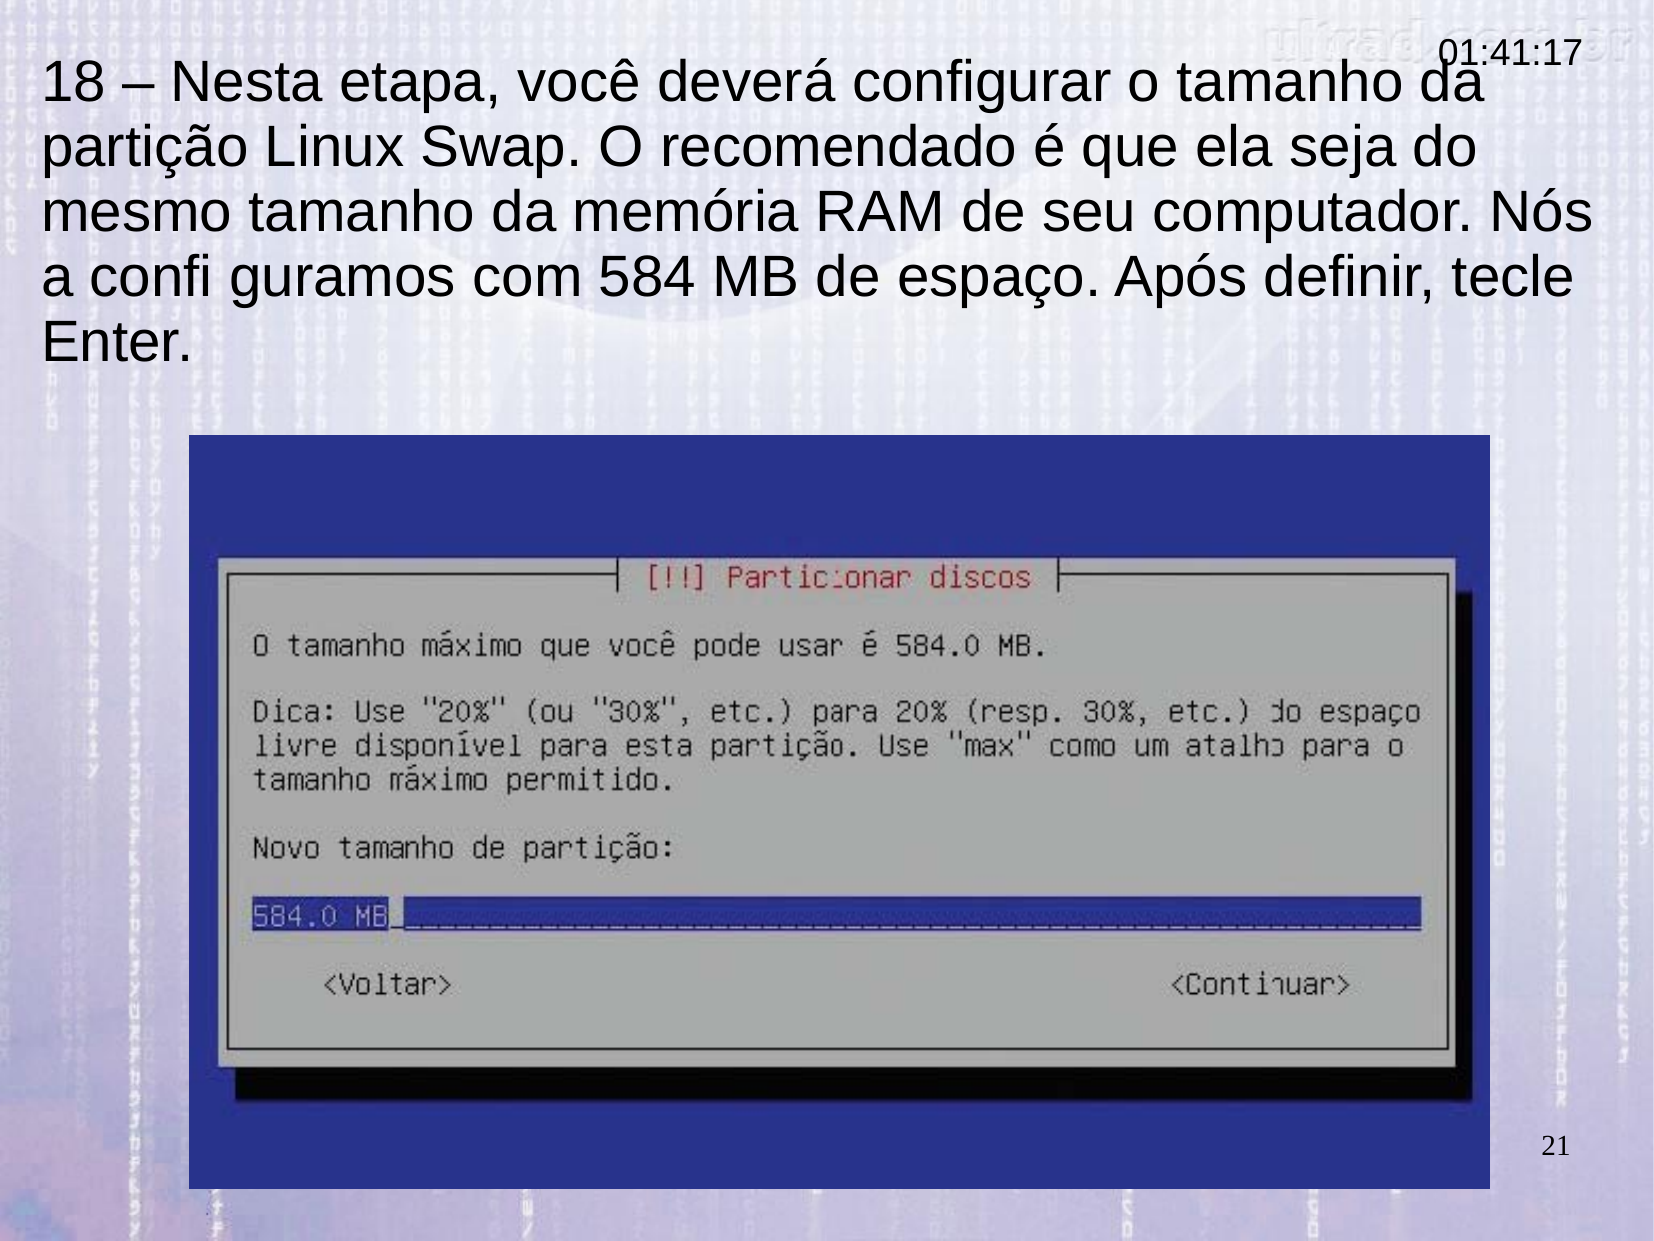

02:59:56
18 – Nesta etapa, você deverá configurar o tamanho da partição Linux Swap. O recomendado é que ela seja do mesmo tamanho da memória RAM de seu computador. Nós a confi guramos com 584 MB de espaço. Após definir, tecle Enter.
21